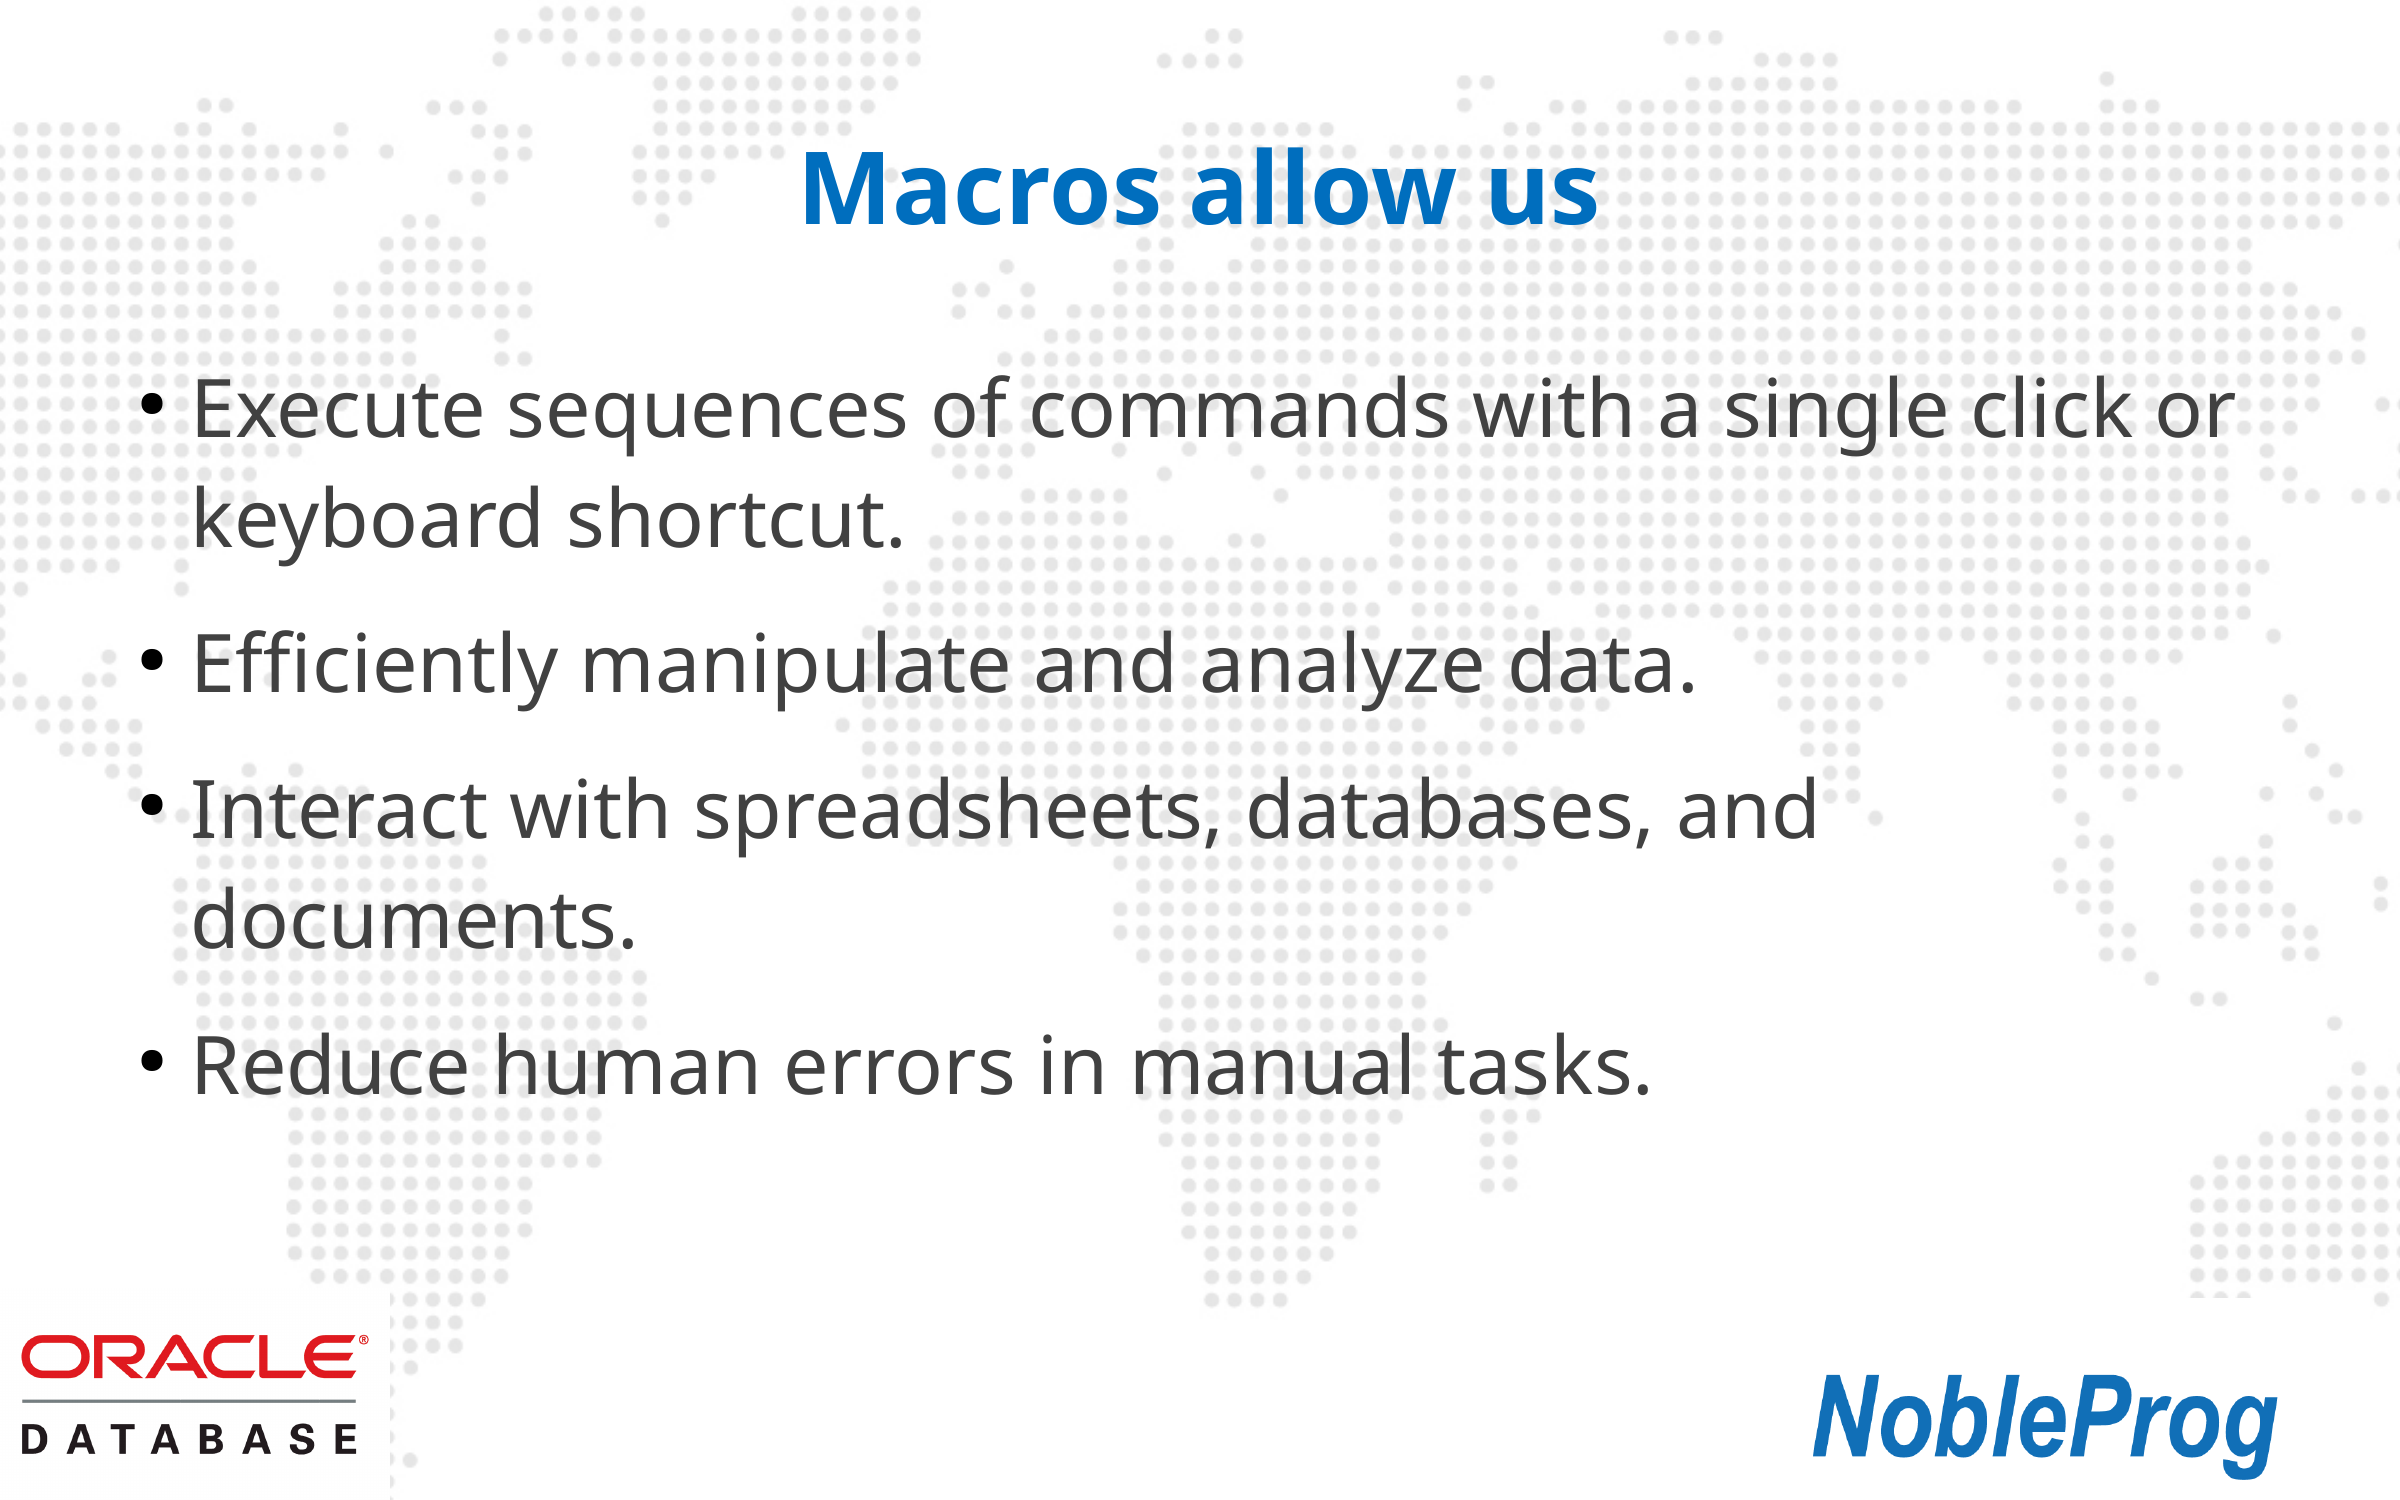

# Macros allow us
Execute sequences of commands with a single click or keyboard shortcut.
Efficiently manipulate and analyze data.
Interact with spreadsheets, databases, and documents.
Reduce human errors in manual tasks.